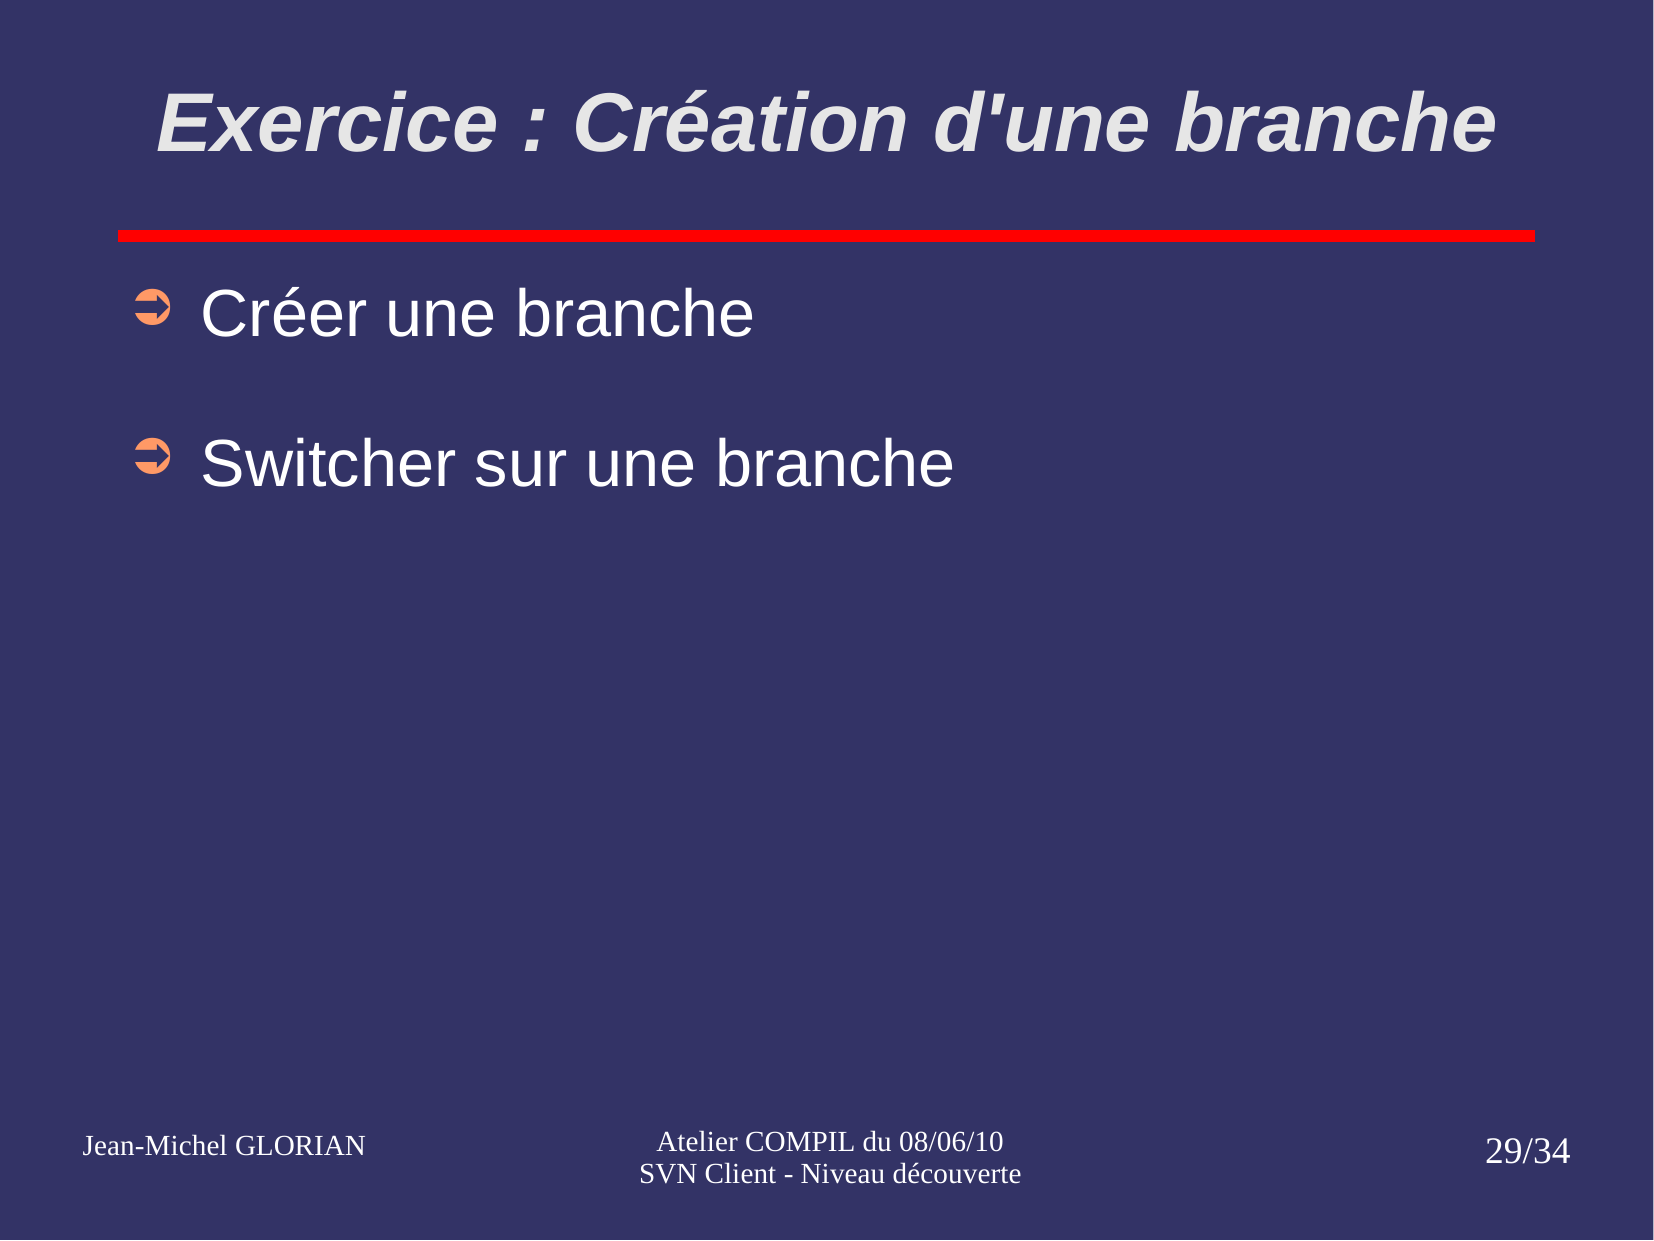

# Exercice : Création d'une branche
Créer une branche
Switcher sur une branche